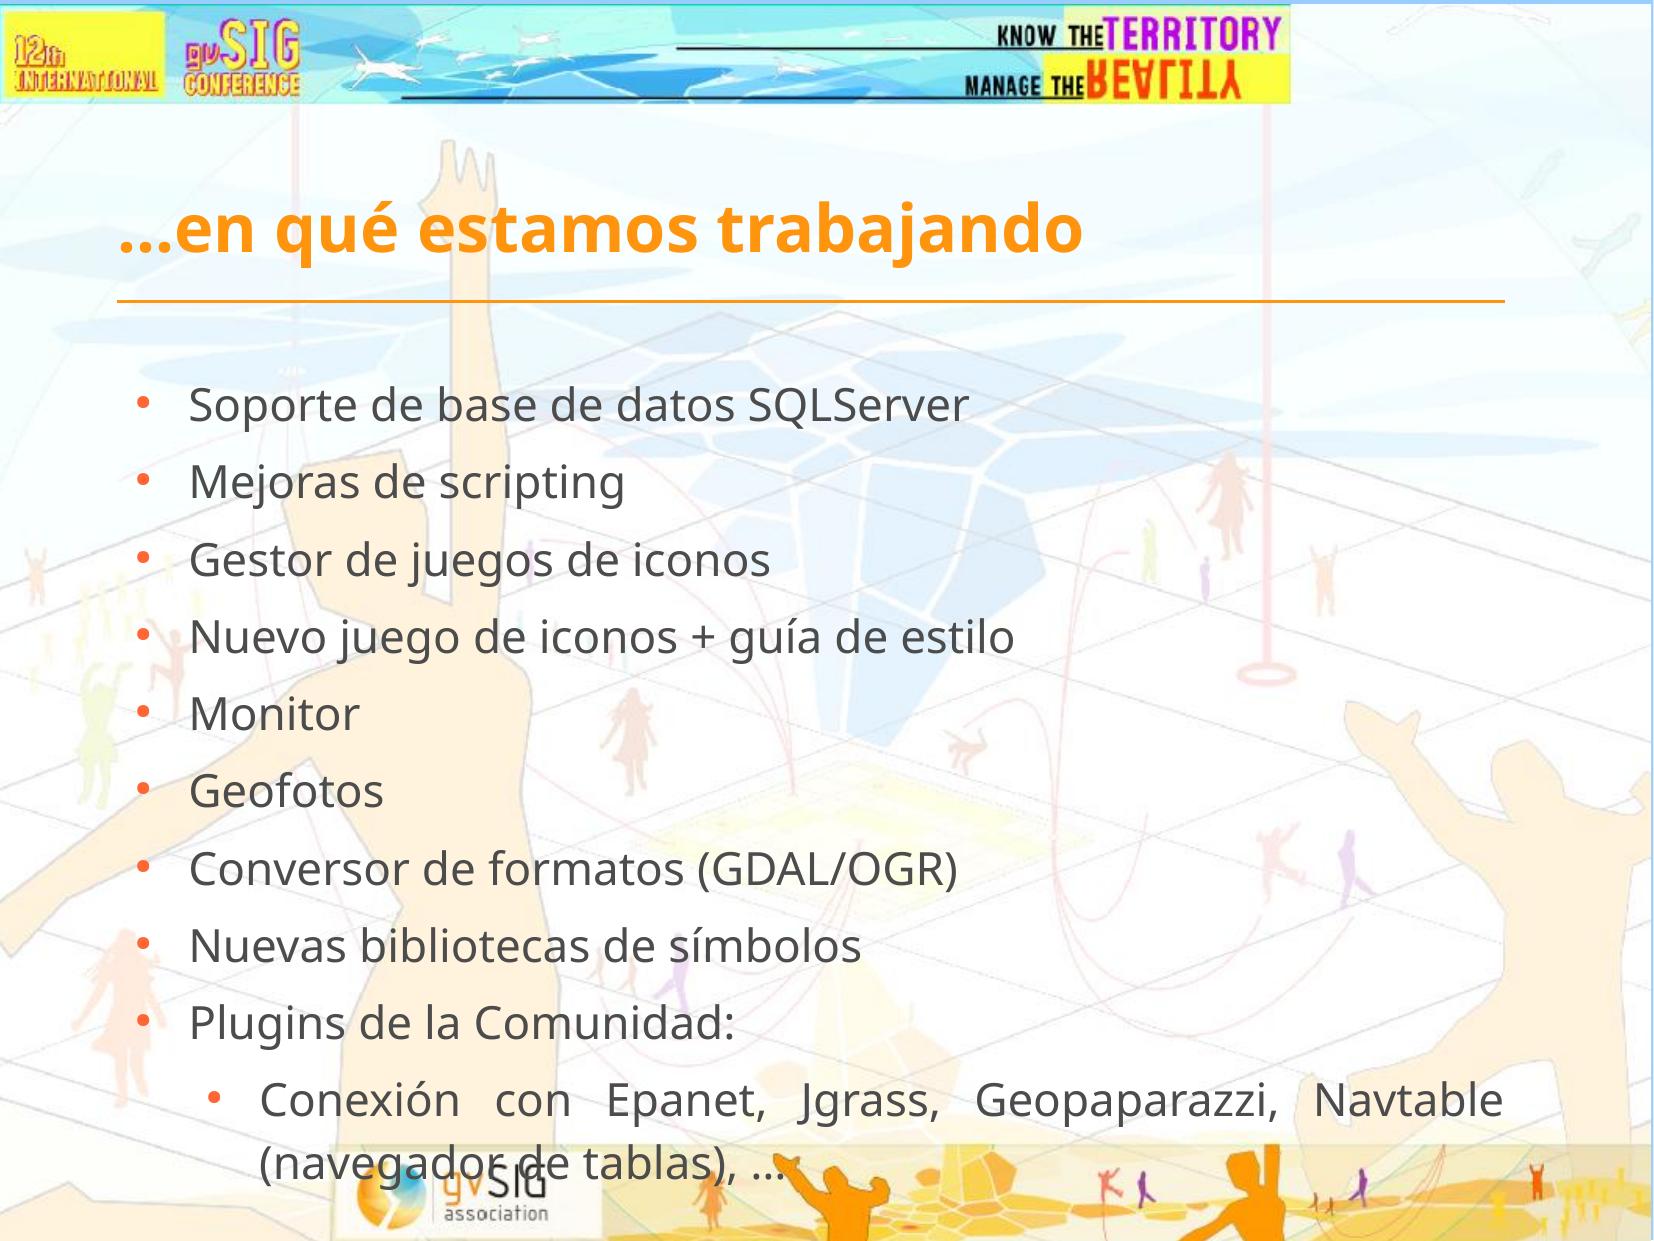

# ...en qué estamos trabajando
Soporte de base de datos SQLServer
Mejoras de scripting
Gestor de juegos de iconos
Nuevo juego de iconos + guía de estilo
Monitor
Geofotos
Conversor de formatos (GDAL/OGR)
Nuevas bibliotecas de símbolos
Plugins de la Comunidad:
Conexión con Epanet, Jgrass, Geopaparazzi, Navtable (navegador de tablas), …